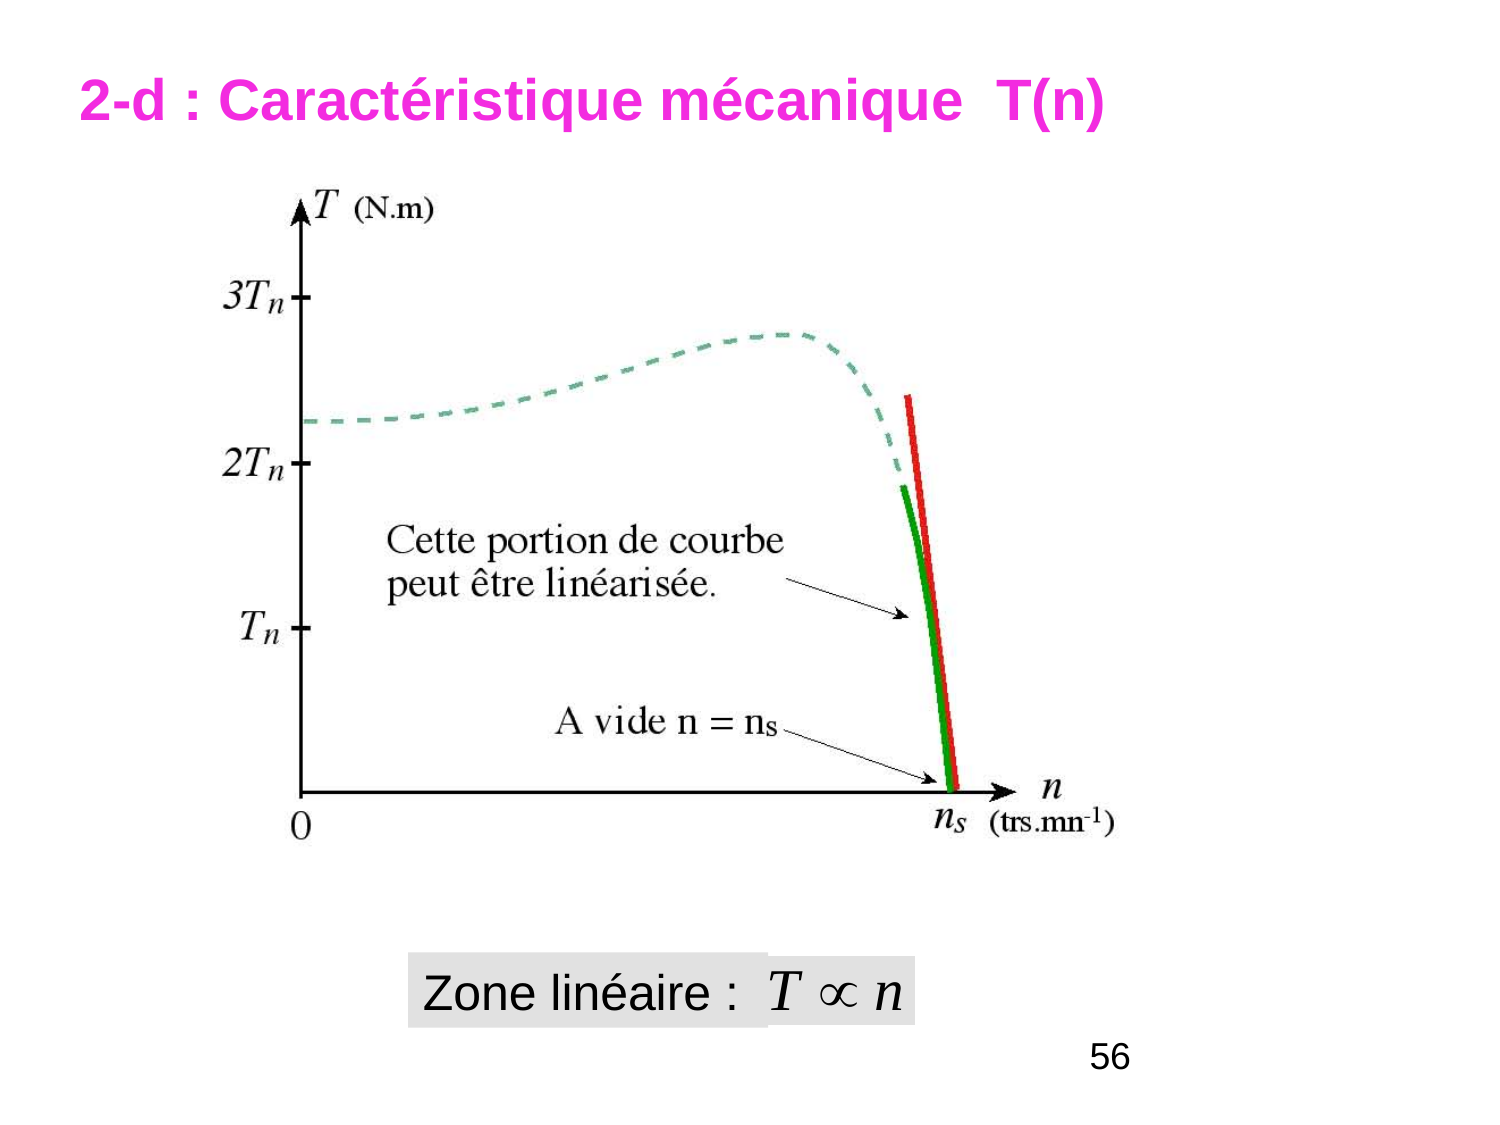

2-d : Caractéristique mécanique T(n)
Zone linéaire :
56